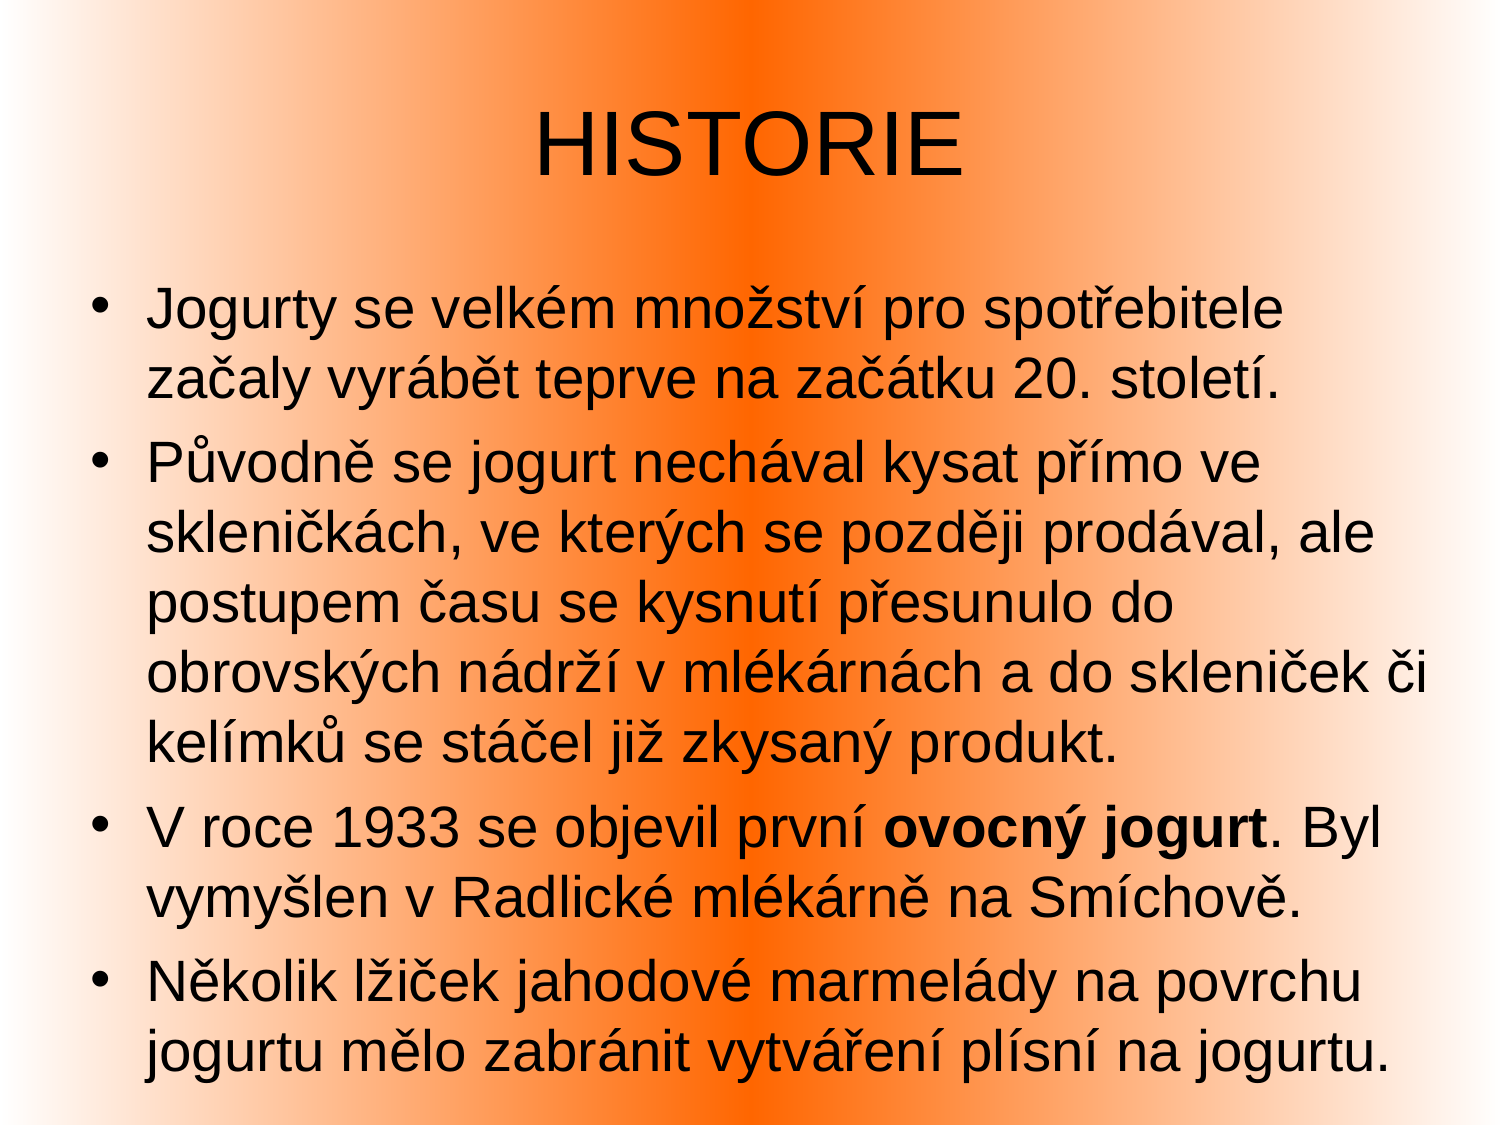

# HISTORIE
Jogurty se velkém množství pro spotřebitele začaly vyrábět teprve na začátku 20. století.
Původně se jogurt nechával kysat přímo ve skleničkách, ve kterých se později prodával, ale postupem času se kysnutí přesunulo do obrovských nádrží v mlékárnách a do skleniček či kelímků se stáčel již zkysaný produkt.
V roce 1933 se objevil první ovocný jogurt. Byl vymyšlen v Radlické mlékárně na Smíchově.
Několik lžiček jahodové marmelády na povrchu jogurtu mělo zabránit vytváření plísní na jogurtu.